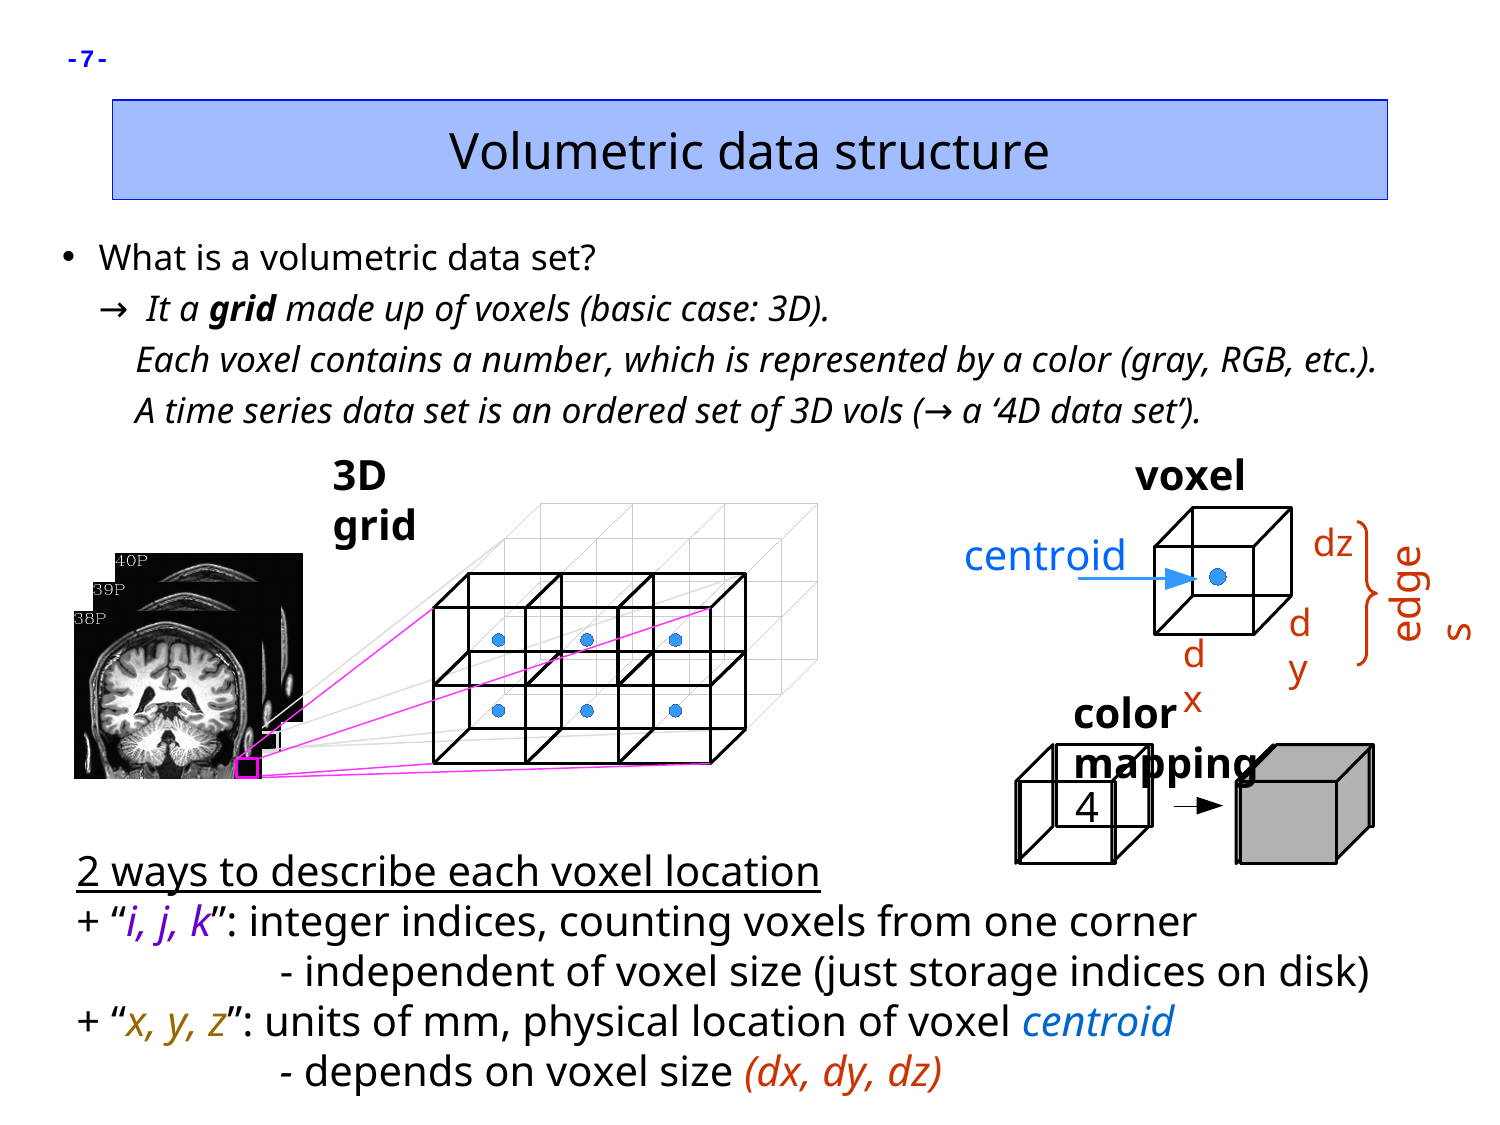

Volumetric data structure
What is a volumetric data set?
→ It a grid made up of voxels (basic case: 3D).
 Each voxel contains a number, which is represented by a color (gray, RGB, etc.).
 A time series data set is an ordered set of 3D vols (→ a ‘4D data set’).
3D grid
voxel
dz
centroid
edges
dy
dx
color mapping
4
2 ways to describe each voxel location
+ “i, j, k”: integer indices, counting voxels from one corner
		 - independent of voxel size (just storage indices on disk)
+ “x, y, z”: units of mm, physical location of voxel centroid
		 - depends on voxel size (dx, dy, dz)